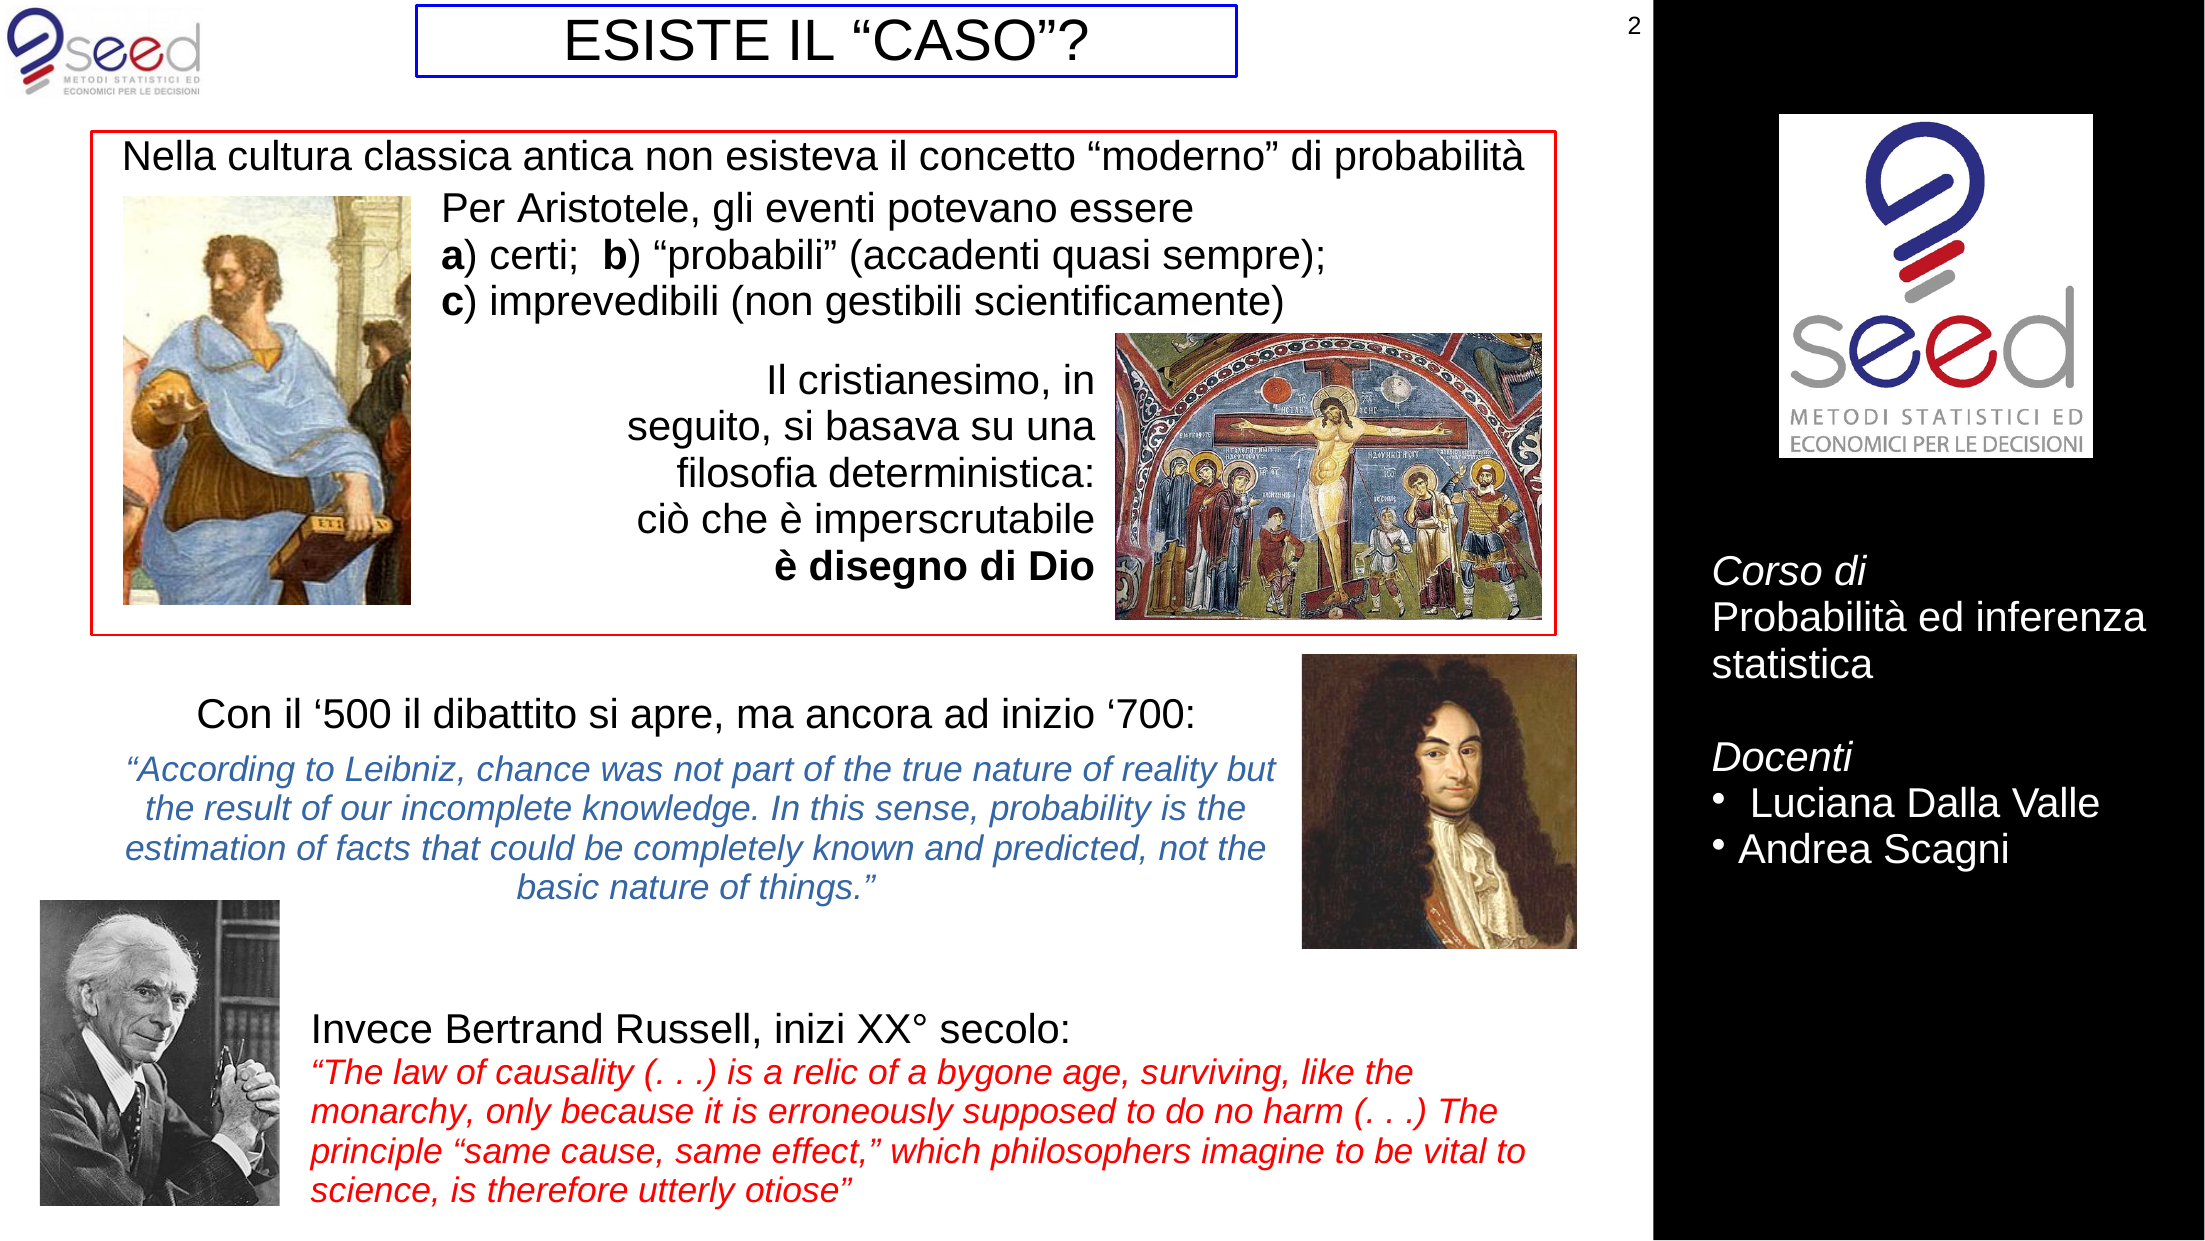

ESISTE IL “CASO”?
Nella cultura classica antica non esisteva il concetto “moderno” di probabilità
Per Aristotele, gli eventi potevano essere
a) certi; b) “probabili” (accadenti quasi sempre);
c) imprevedibili (non gestibili scientificamente)
Il cristianesimo, in seguito, si basava su una filosofia deterministica: ciò che è imperscrutabile è disegno di Dio
Con il ‘500 il dibattito si apre, ma ancora ad inizio ‘700:
 “According to Leibniz, chance was not part of the true nature of reality but the result of our incomplete knowledge. In this sense, probability is the estimation of facts that could be completely known and predicted, not the basic nature of things.”
Invece Bertrand Russell, inizi XX° secolo:
“The law of causality (. . .) is a relic of a bygone age, surviving, like the monarchy, only because it is erroneously supposed to do no harm (. . .) The principle “same cause, same effect,” which philosophers imagine to be vital to science, is therefore utterly otiose”